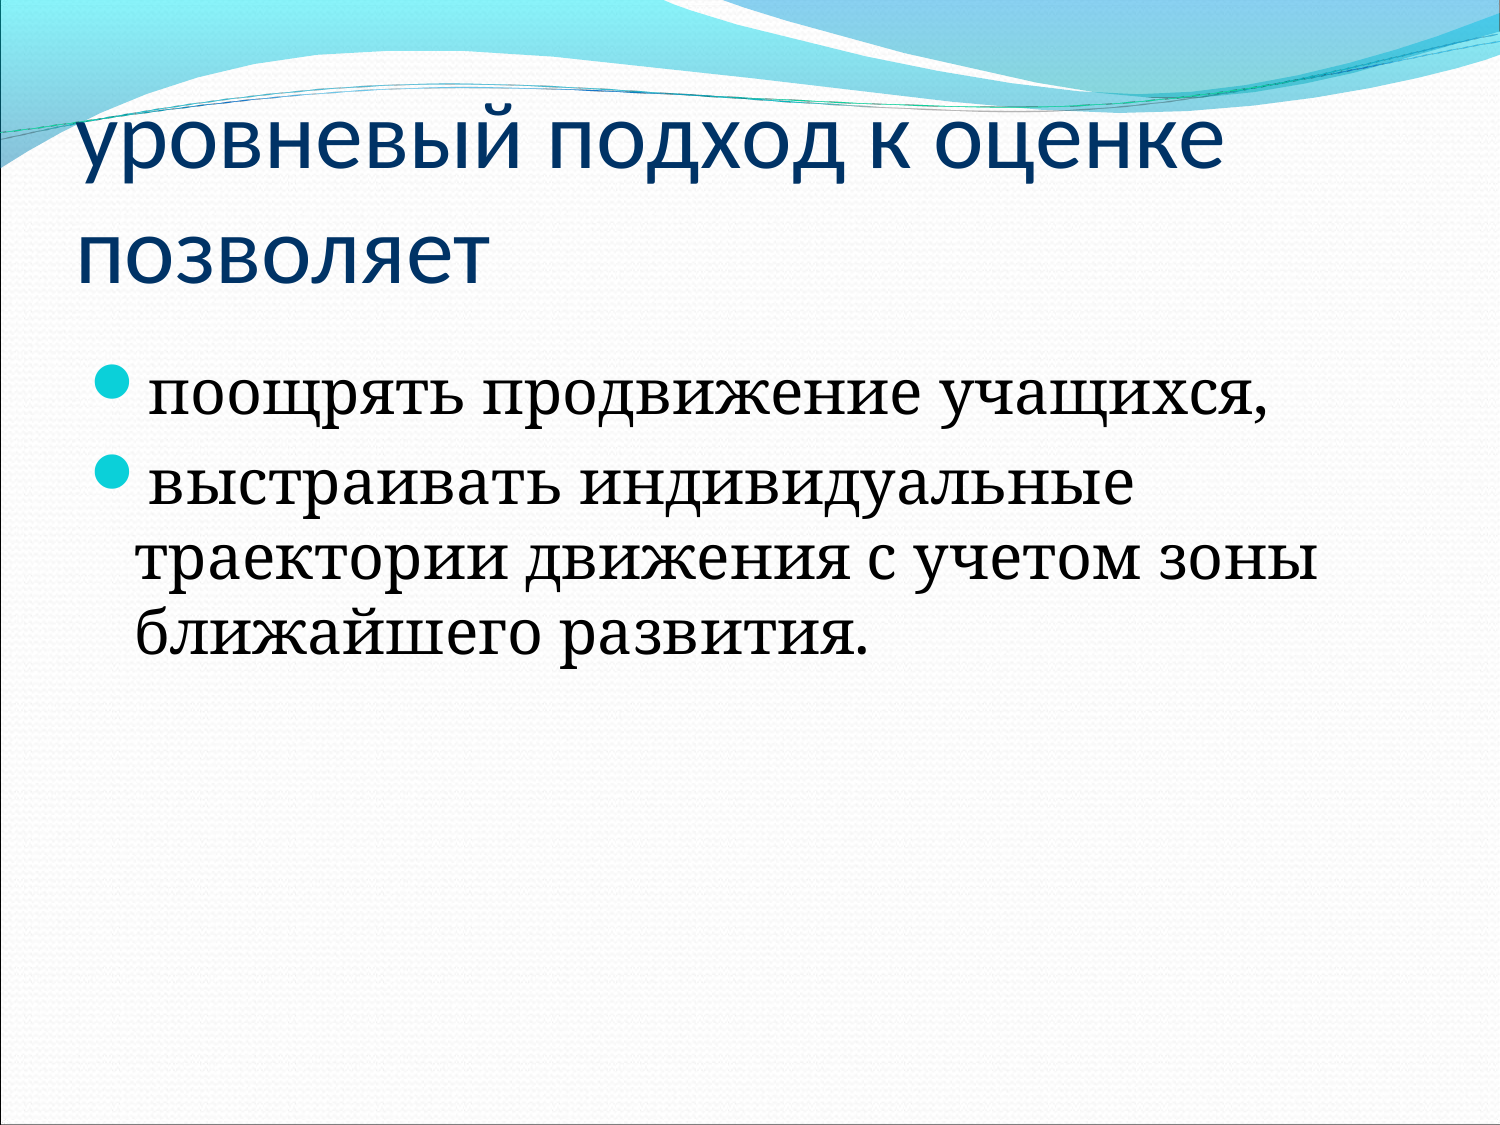

# уровневый подход к оценке позволяет
поощрять продвижение учащихся,
выстраивать индивидуальные траектории движения с учетом зоны ближайшего развития.